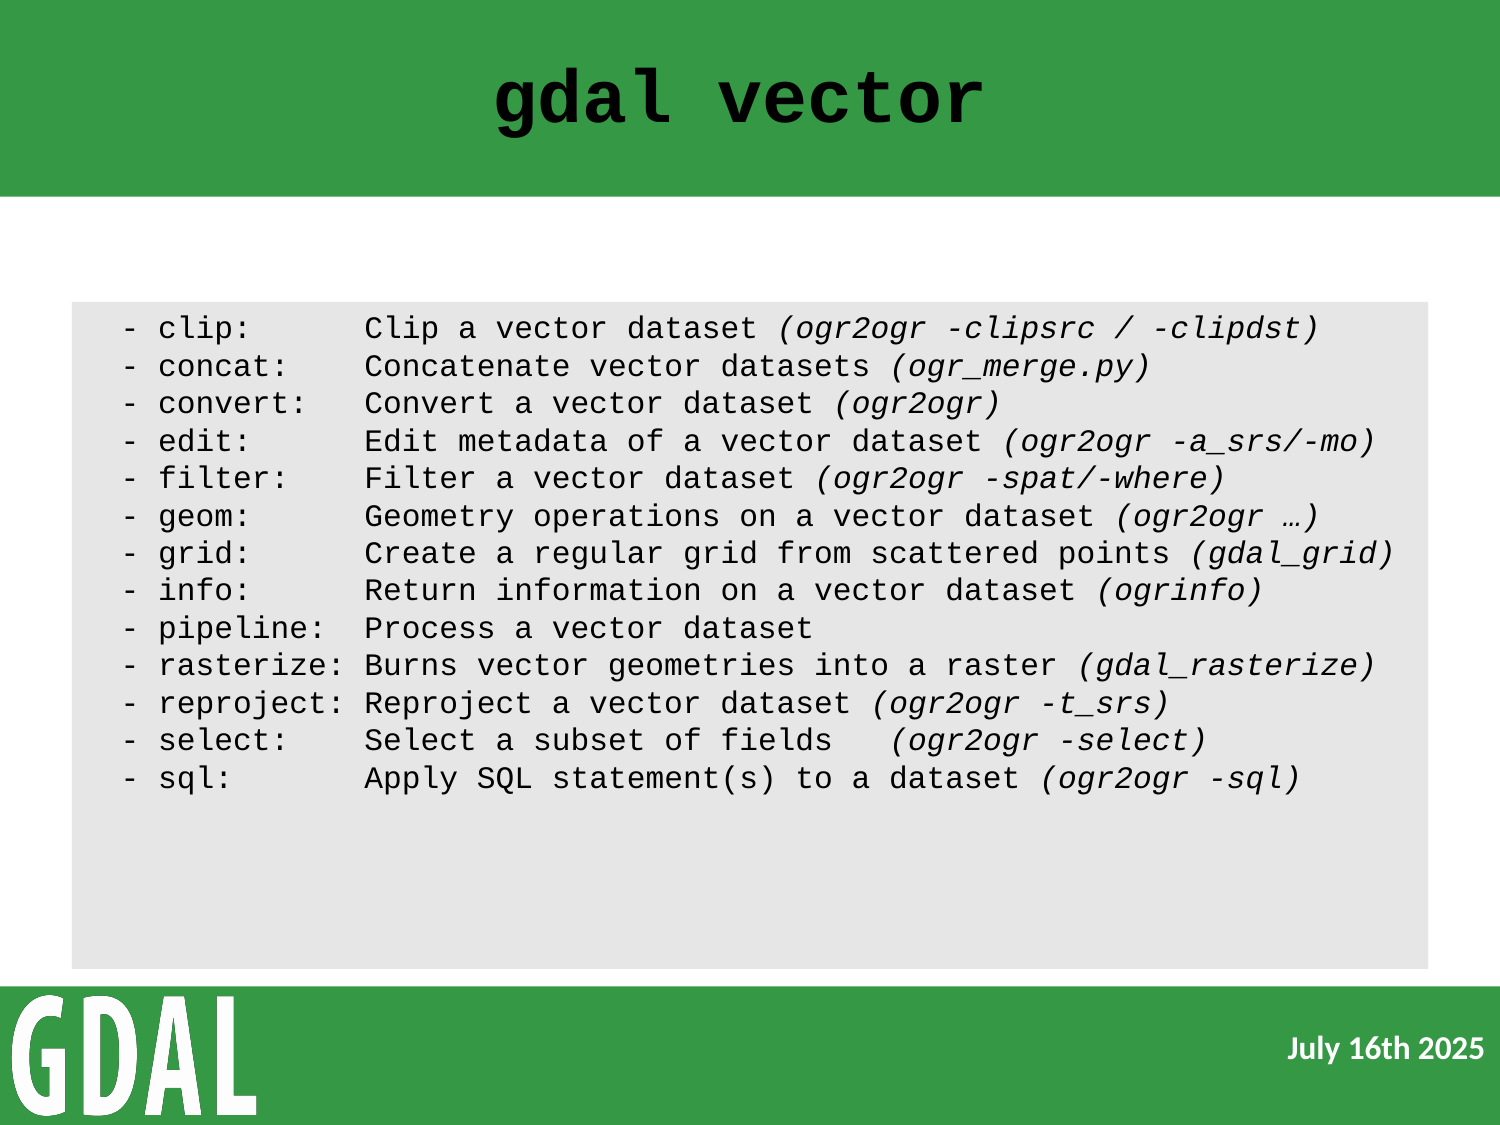

gdal vector
# - clip: 	 Clip a vector dataset (ogr2ogr -clipsrc / -clipdst)
 - concat:	 Concatenate vector datasets (ogr_merge.py)
 - convert: Convert a vector dataset (ogr2ogr)
 - edit: 	 Edit metadata of a vector dataset (ogr2ogr -a_srs/-mo)
 - filter: Filter a vector dataset (ogr2ogr -spat/-where)
 - geom: 	 Geometry operations on a vector dataset (ogr2ogr …)
 - grid: 	 Create a regular grid from scattered points (gdal_grid)
 - info: 	 Return information on a vector dataset (ogrinfo)
 - pipeline: Process a vector dataset
 - rasterize: Burns vector geometries into a raster (gdal_rasterize)
 - reproject: Reproject a vector dataset (ogr2ogr -t_srs)
 - select:	 Select a subset of fields (ogr2ogr -select)
 - sql: 	 Apply SQL statement(s) to a dataset (ogr2ogr -sql)